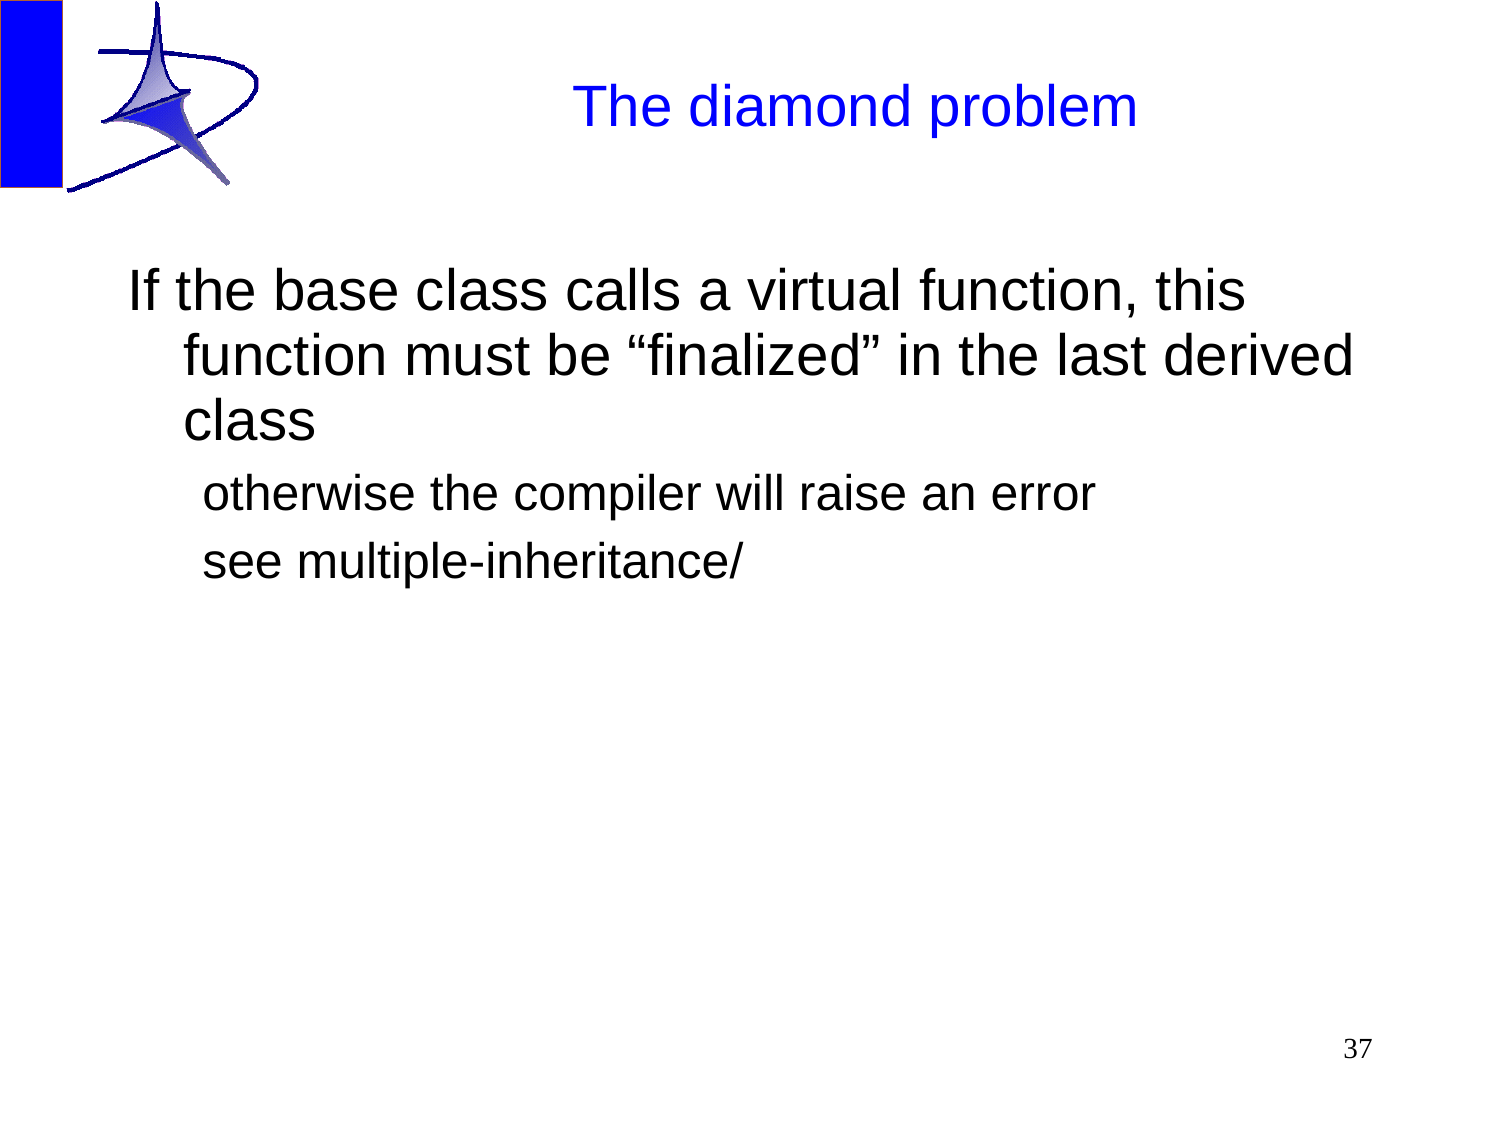

# The diamond problem
If the base class calls a virtual function, this function must be “finalized” in the last derived class
otherwise the compiler will raise an error
see multiple-inheritance/
37